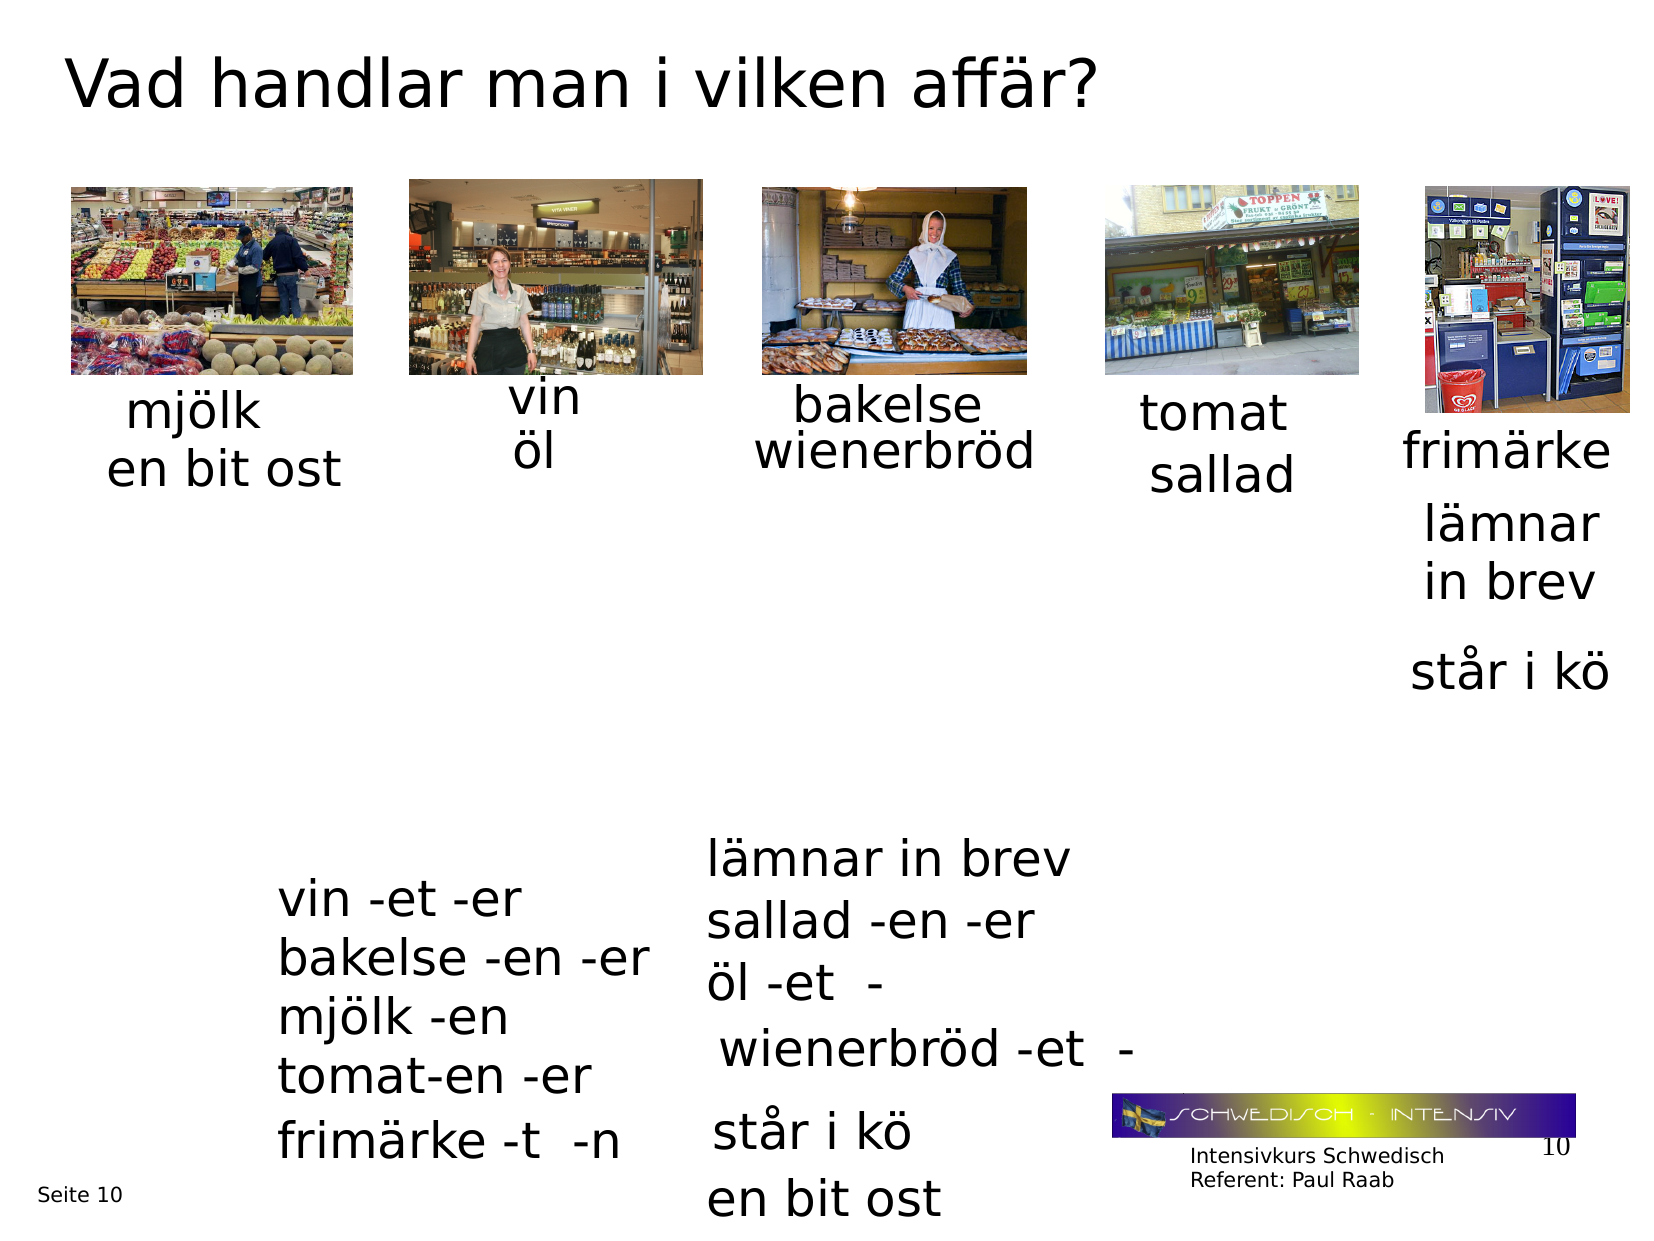

Vad handlar man i vilken affär?
vin
bakelse
mjölk
tomat
öl
wienerbröd
frimärke
en bit ost
sallad
lämnar
in brev
står i kö
lämnar in brev
vin -et -er
sallad -en -er
bakelse -en -er
öl -et -
mjölk -en
wienerbröd -et -
tomat-en -er
står i kö
frimärke -t -n
en bit ost